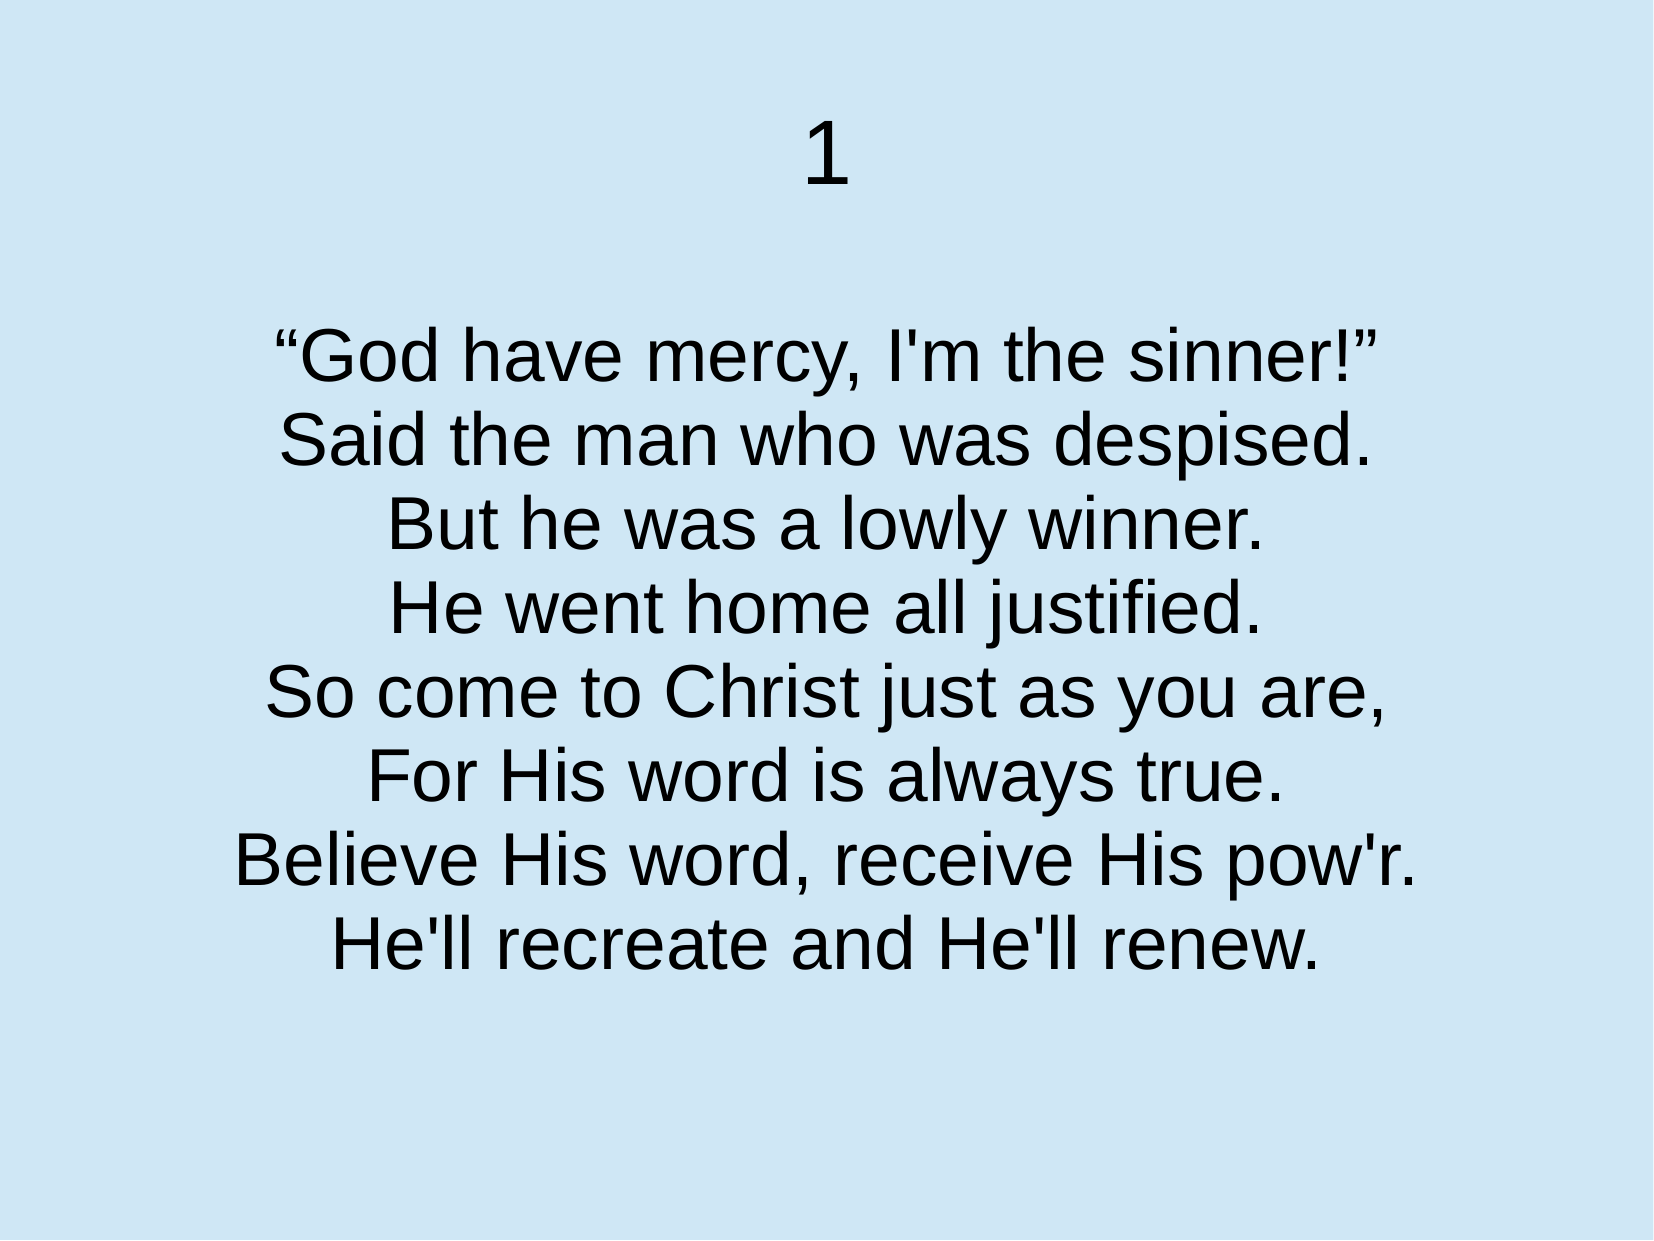

# 1
“God have mercy, I'm the sinner!”
Said the man who was despised.
But he was a lowly winner.
He went home all justified.
So come to Christ just as you are,
For His word is always true.
Believe His word, receive His pow'r.
He'll recreate and He'll renew.